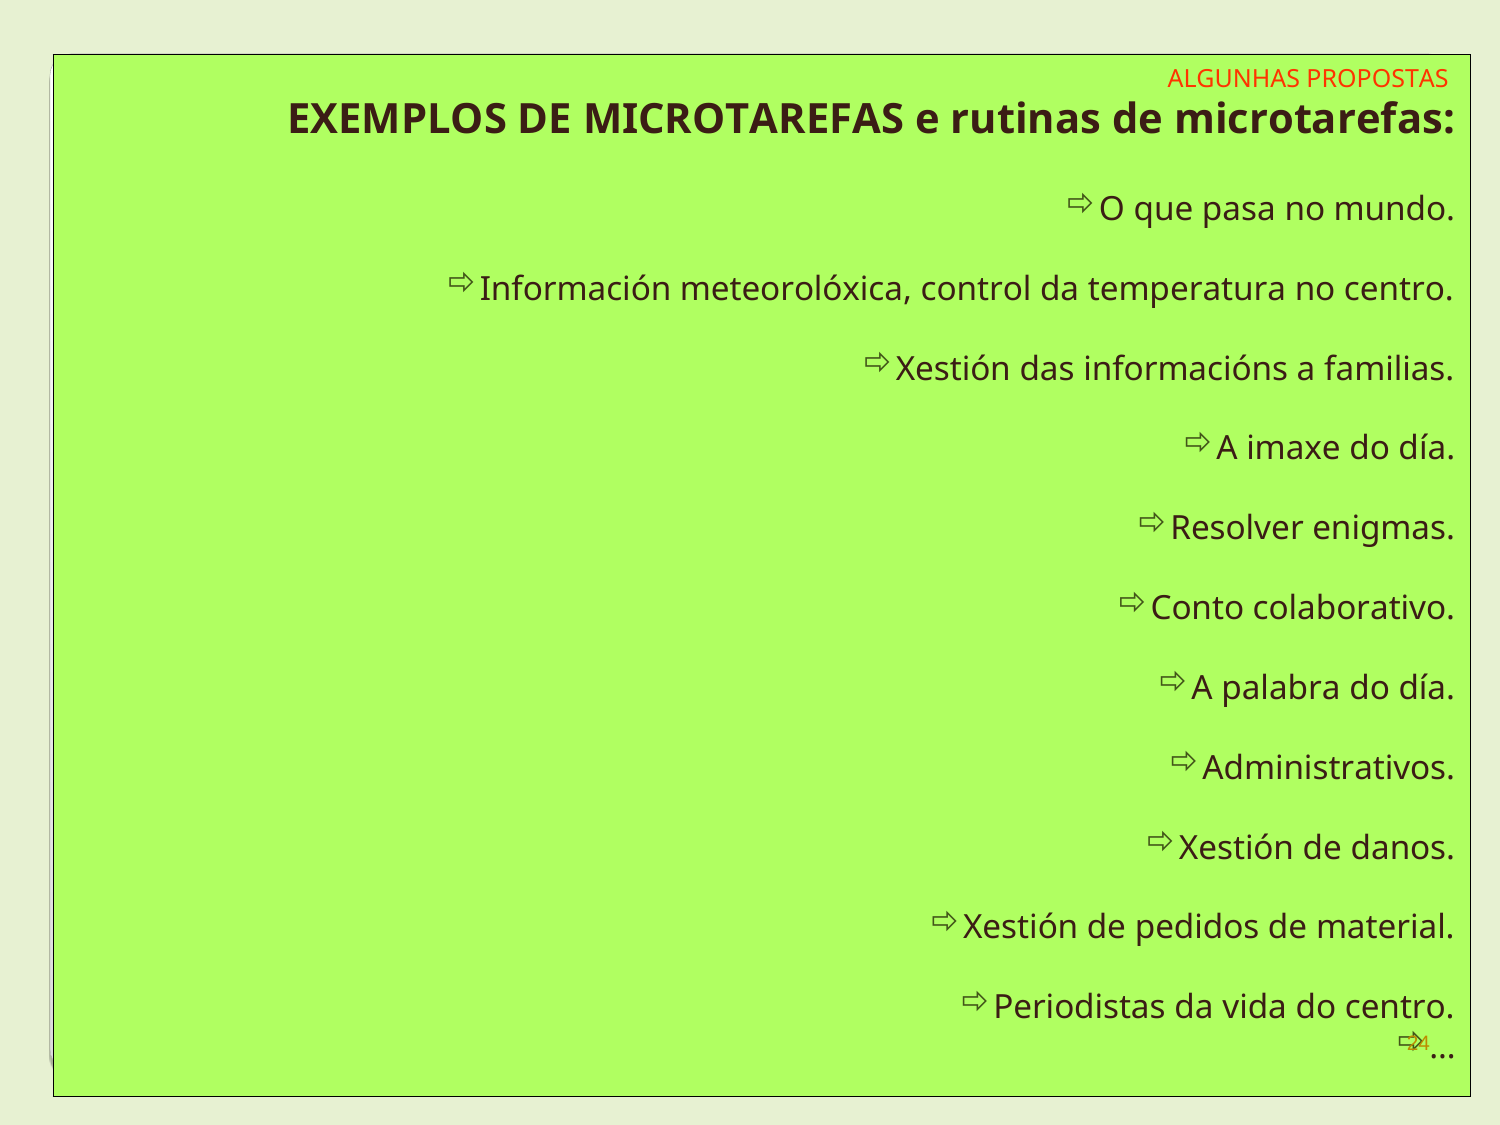

| ALGUNHAS PROPOSTAS EXEMPLOS DE MICROTAREFAS e rutinas de microtarefas: O que pasa no mundo. Información meteorolóxica, control da temperatura no centro. Xestión das informacións a familias. A imaxe do día. Resolver enigmas. Conto colaborativo. A palabra do día. Administrativos. Xestión de danos. Xestión de pedidos de material. Periodistas da vida do centro. … |
| --- |